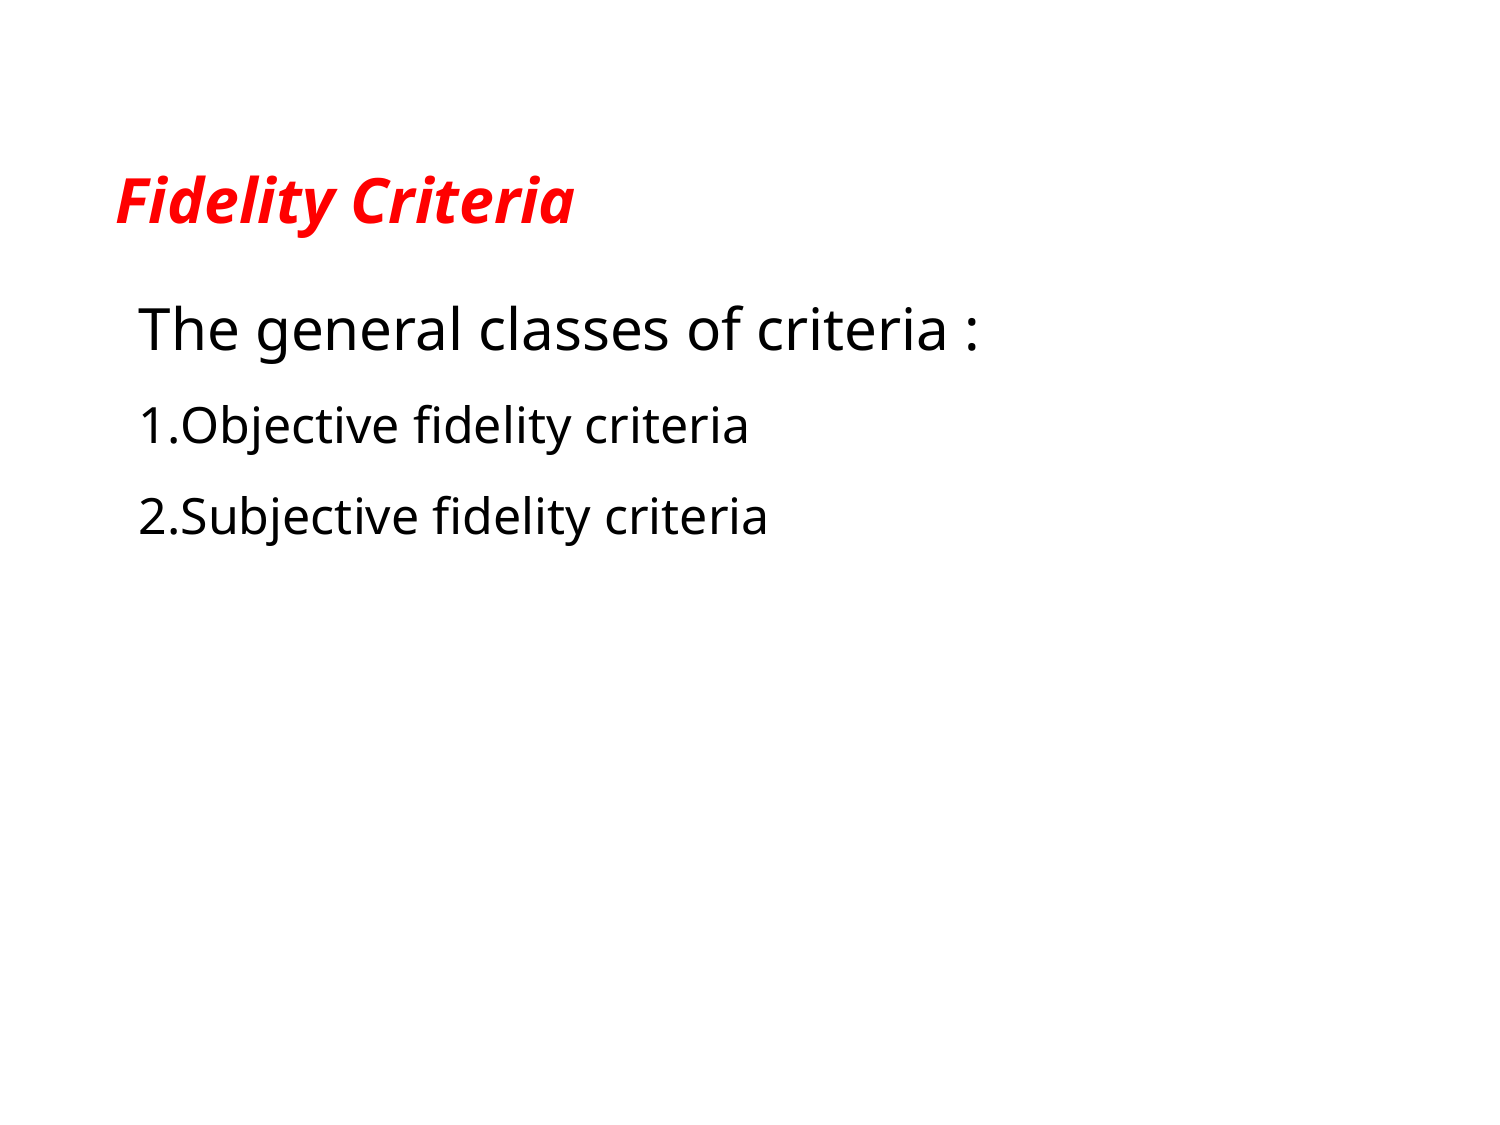

Fidelity Criteria
The general classes of criteria :
Objective fidelity criteria
Subjective fidelity criteria